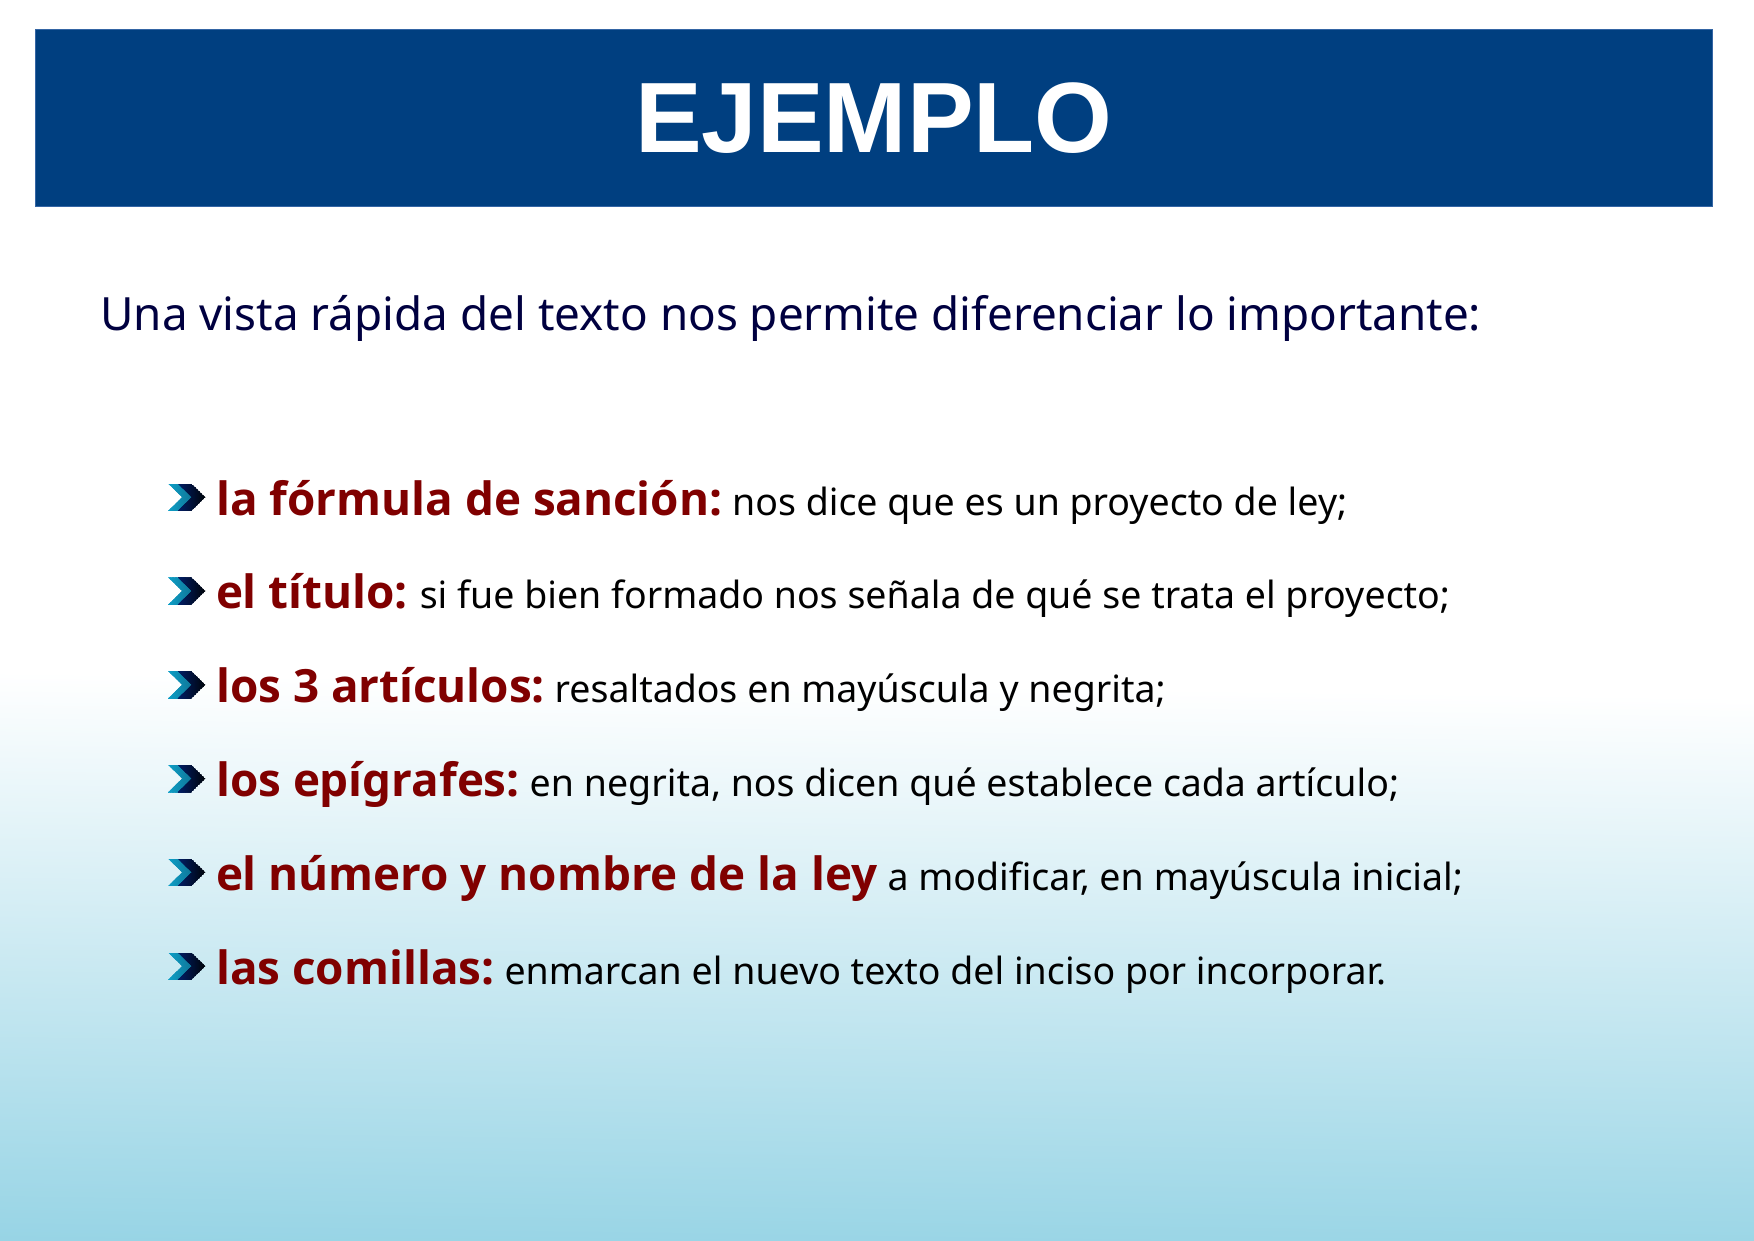

EJEMPLO
Una vista rápida del texto nos permite diferenciar lo importante:
 la fórmula de sanción: nos dice que es un proyecto de ley;
 el título: si fue bien formado nos señala de qué se trata el proyecto;
 los 3 artículos: resaltados en mayúscula y negrita;
 los epígrafes: en negrita, nos dicen qué establece cada artículo;
 el número y nombre de la ley a modificar, en mayúscula inicial;
 las comillas: enmarcan el nuevo texto del inciso por incorporar.